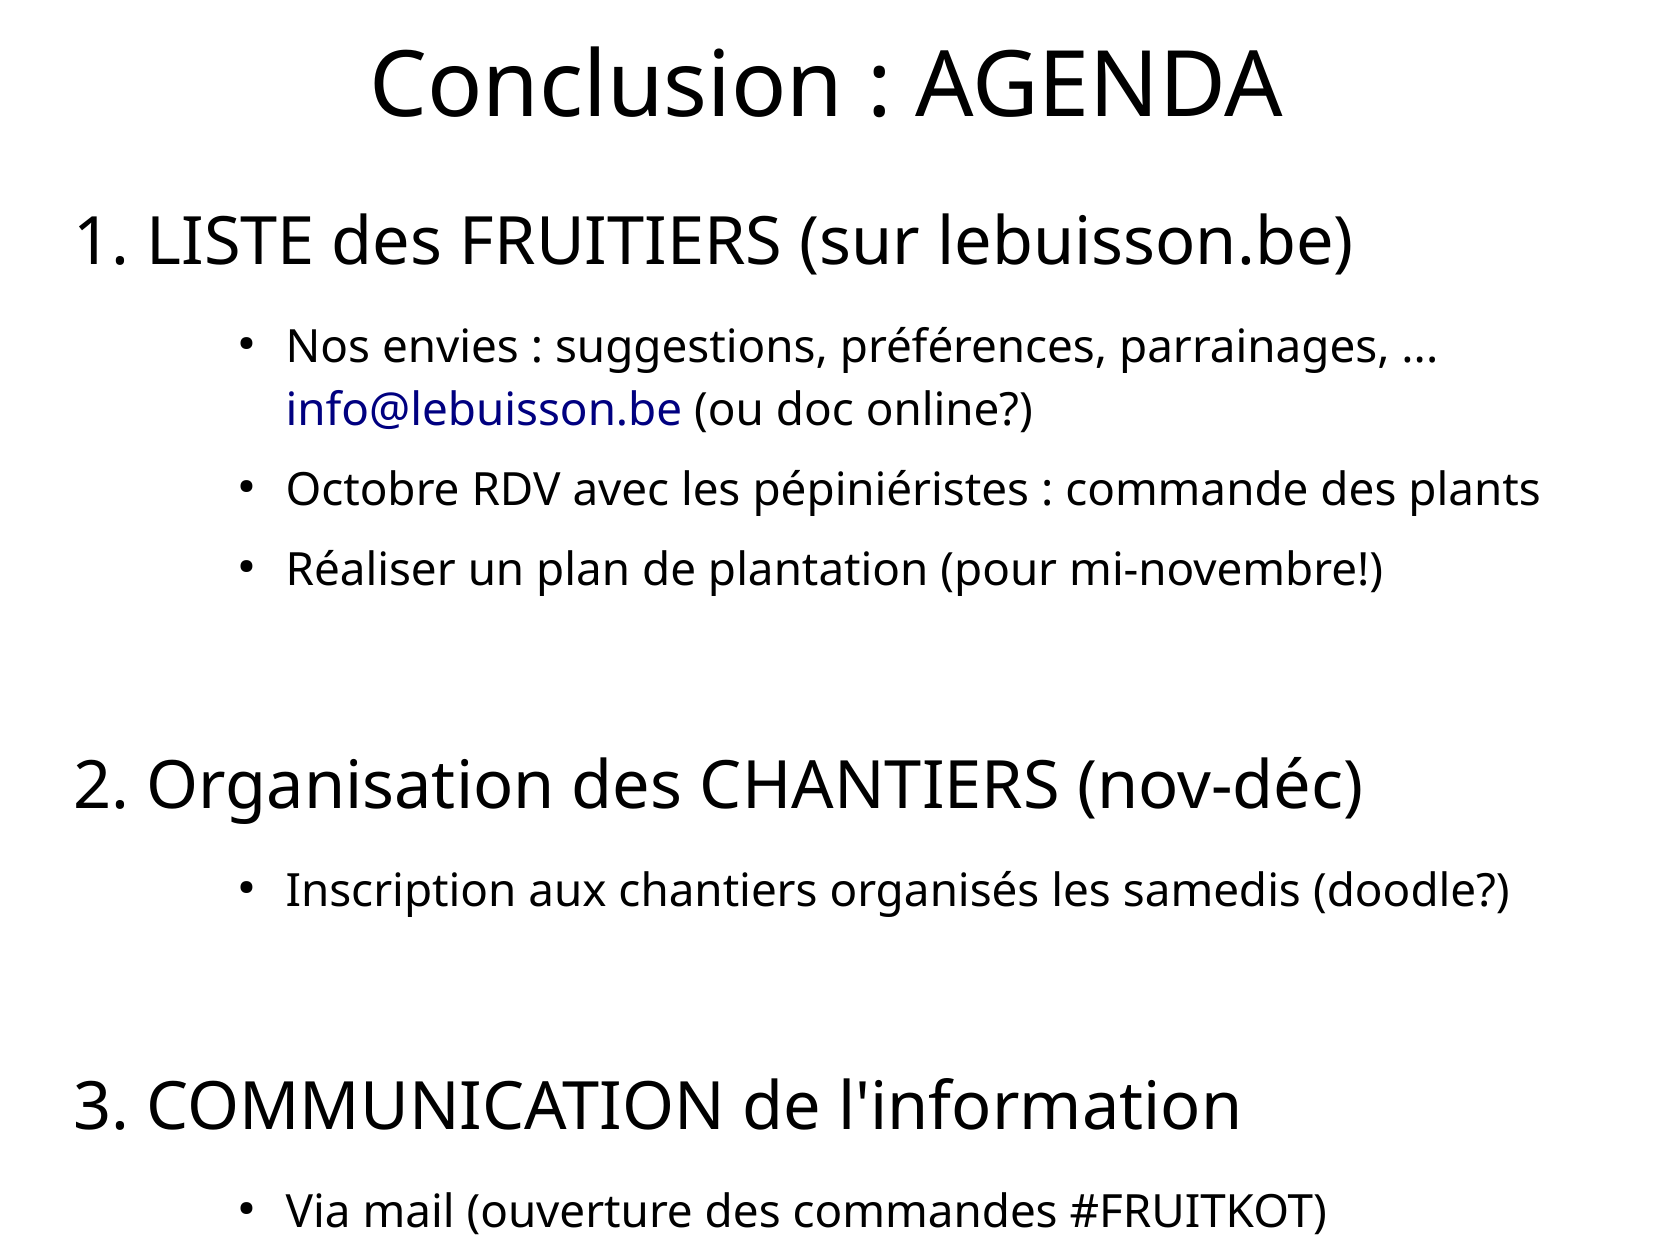

# Conclusion : AGENDA
1. LISTE des FRUITIERS (sur lebuisson.be)
Nos envies : suggestions, préférences, parrainages, ... info@lebuisson.be (ou doc online?)
Octobre RDV avec les pépiniéristes : commande des plants
Réaliser un plan de plantation (pour mi-novembre!)
2. Organisation des CHANTIERS (nov-déc)
Inscription aux chantiers organisés les samedis (doodle?)
3. COMMUNICATION de l'information
Via mail (ouverture des commandes #FRUITKOT)